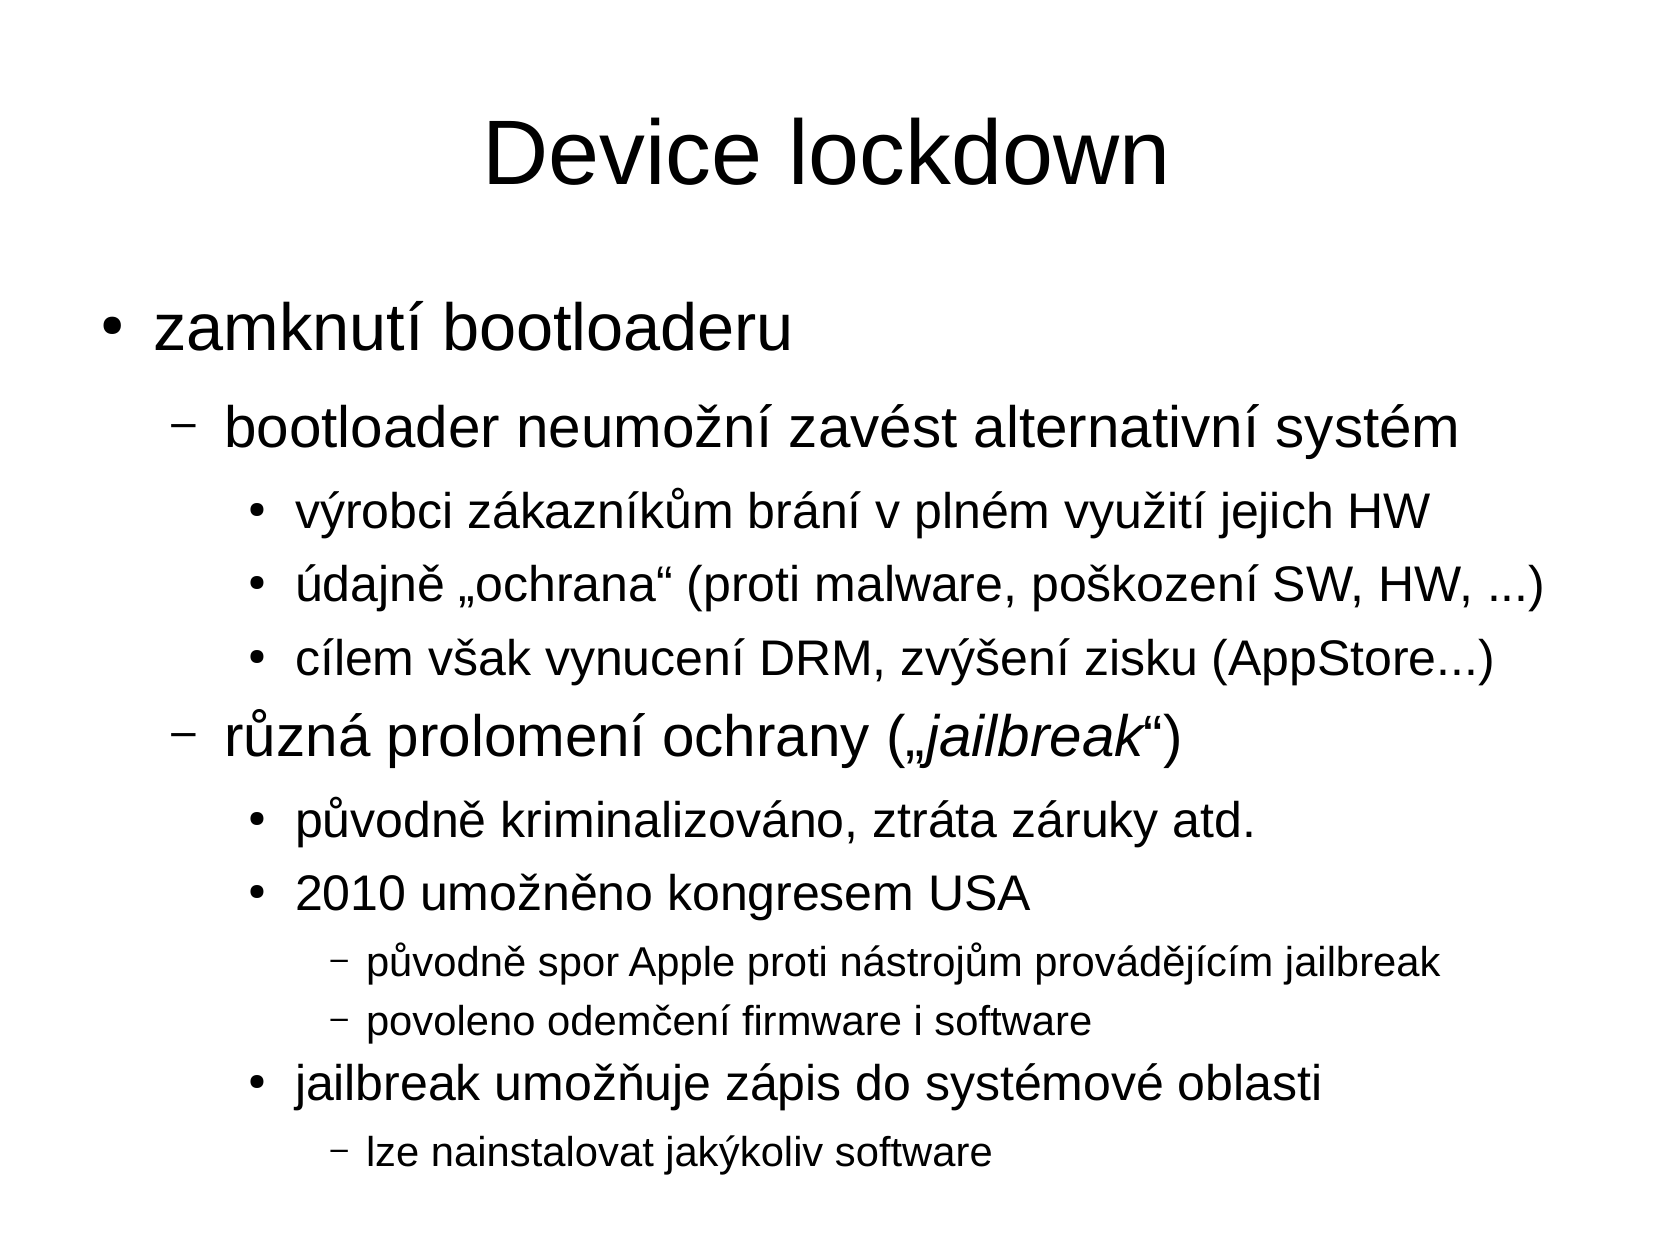

# Device lockdown
zamknutí bootloaderu
bootloader neumožní zavést alternativní systém
výrobci zákazníkům brání v plném využití jejich HW
údajně „ochrana“ (proti malware, poškození SW, HW, ...)
cílem však vynucení DRM, zvýšení zisku (AppStore...)
různá prolomení ochrany („jailbreak“)
původně kriminalizováno, ztráta záruky atd.
2010 umožněno kongresem USA
původně spor Apple proti nástrojům provádějícím jailbreak
povoleno odemčení firmware i software
jailbreak umožňuje zápis do systémové oblasti
lze nainstalovat jakýkoliv software